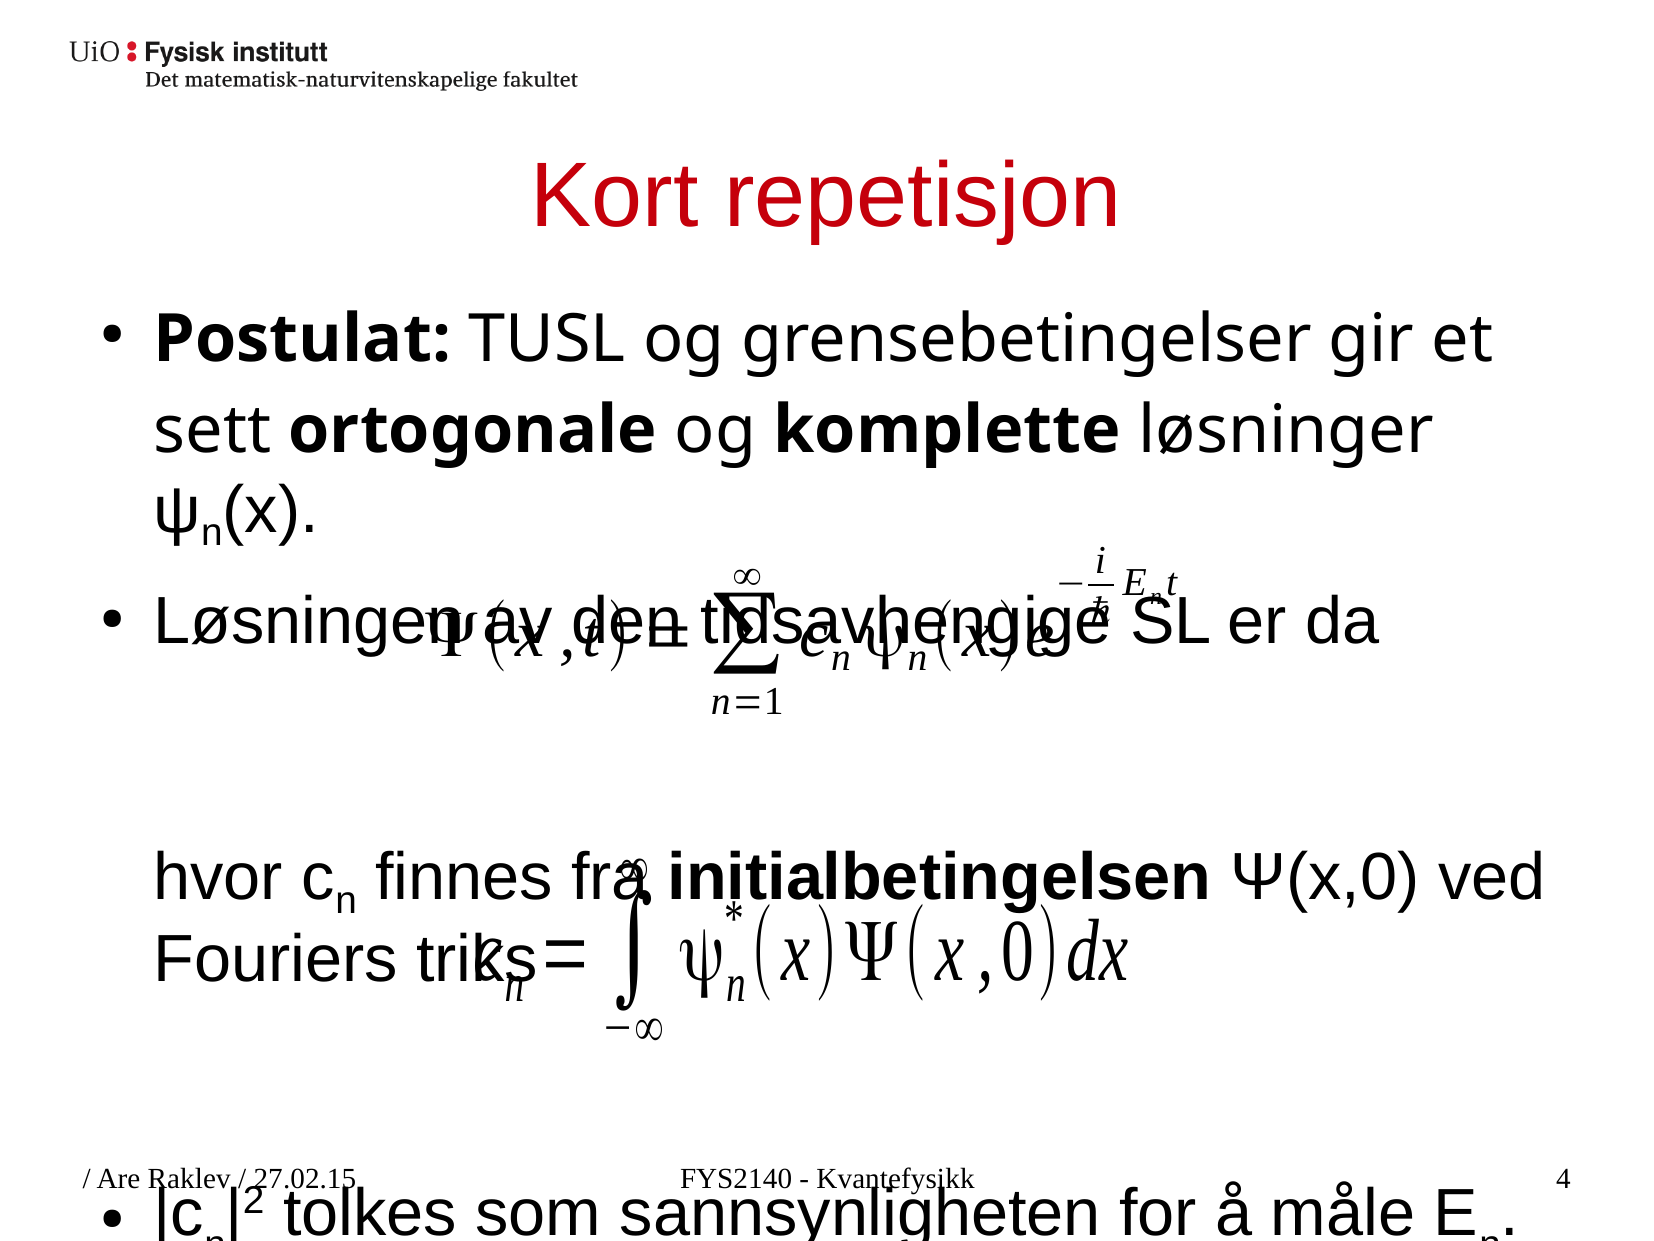

# Kort repetisjon
Postulat: TUSL og grensebetingelser gir et sett ortogonale og komplette løsninger ψn(x).
Løsningen av den tidsavhengige SL er da
hvor cn finnes fra initialbetingelsen Ψ(x,0) ved Fouriers triks
|cn|2 tolkes som sannsynligheten for å måle En.
/ Are Raklev / 27.02.15
FYS2140 - Kvantefysikk
4